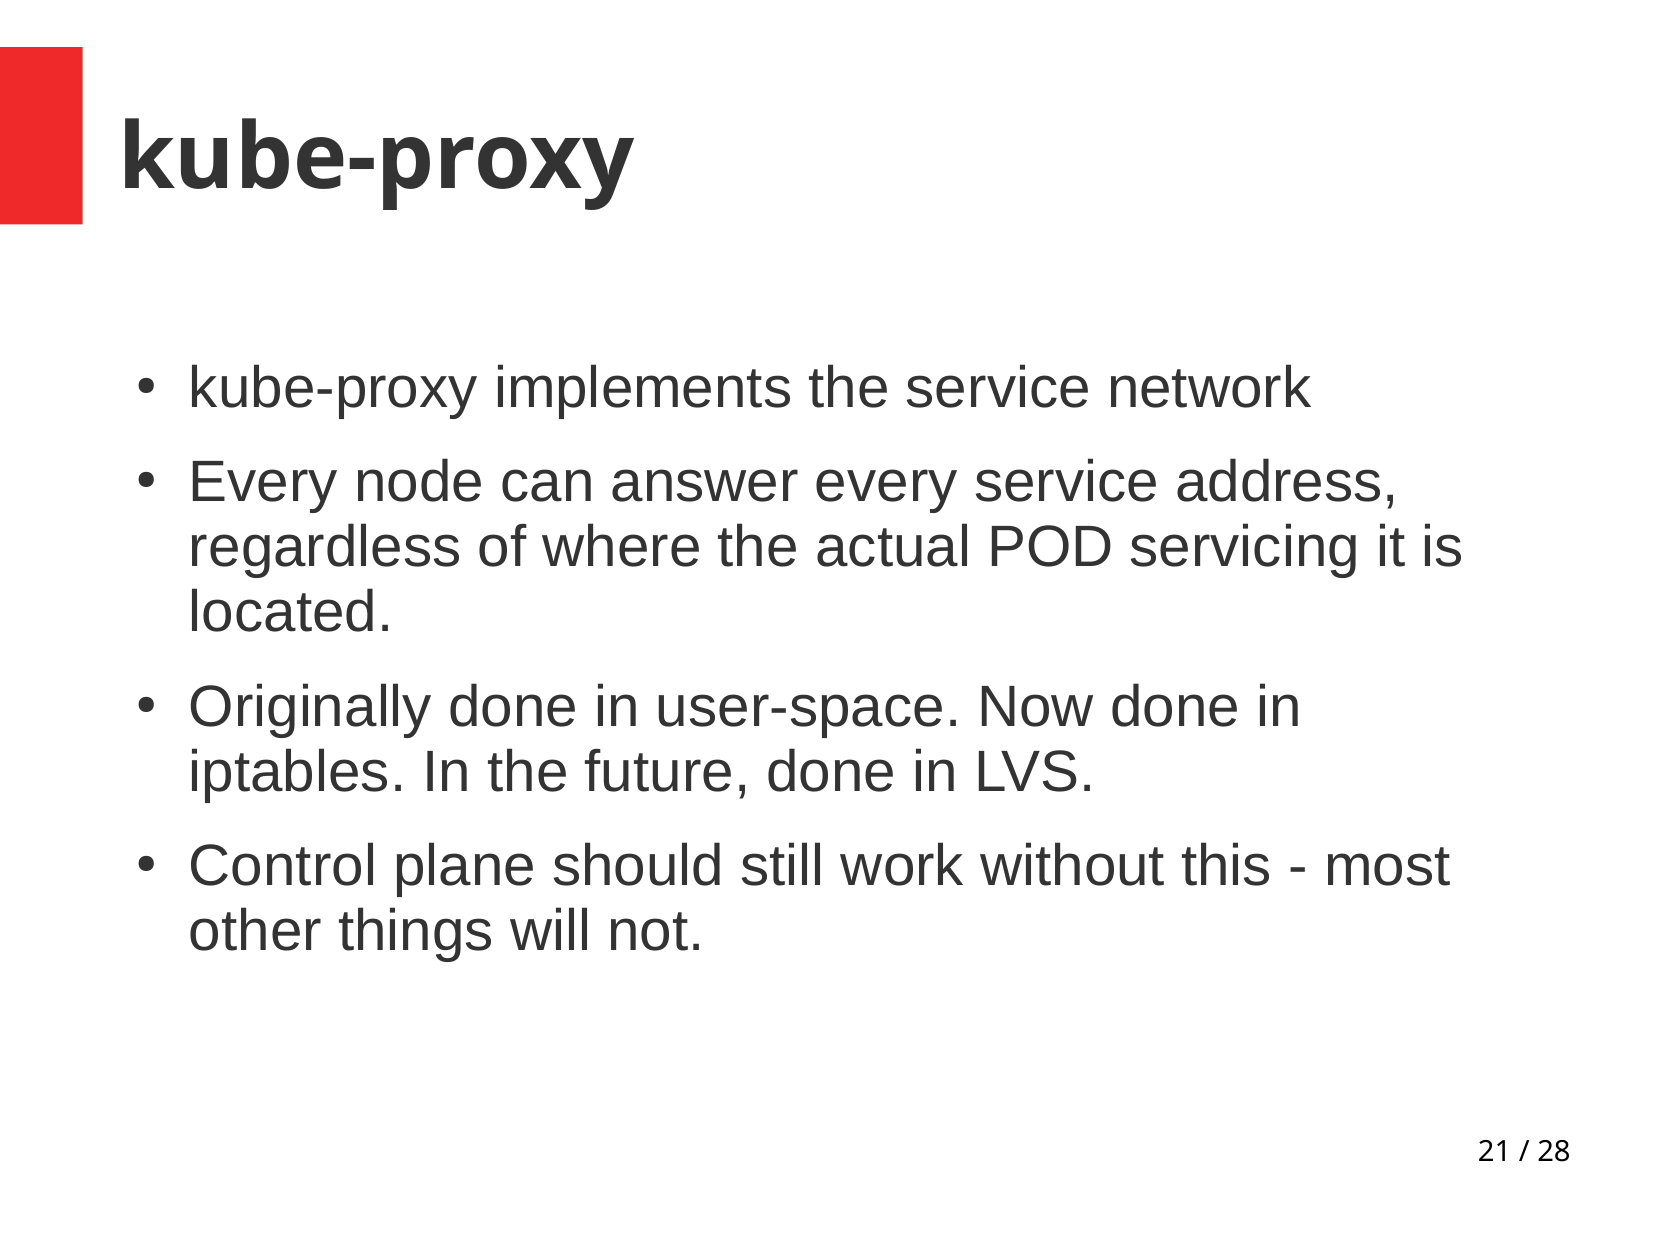

# kube-proxy
kube-proxy implements the service network
Every node can answer every service address, regardless of where the actual POD servicing it is located.
Originally done in user-space. Now done in iptables. In the future, done in LVS.
Control plane should still work without this - most other things will not.
21